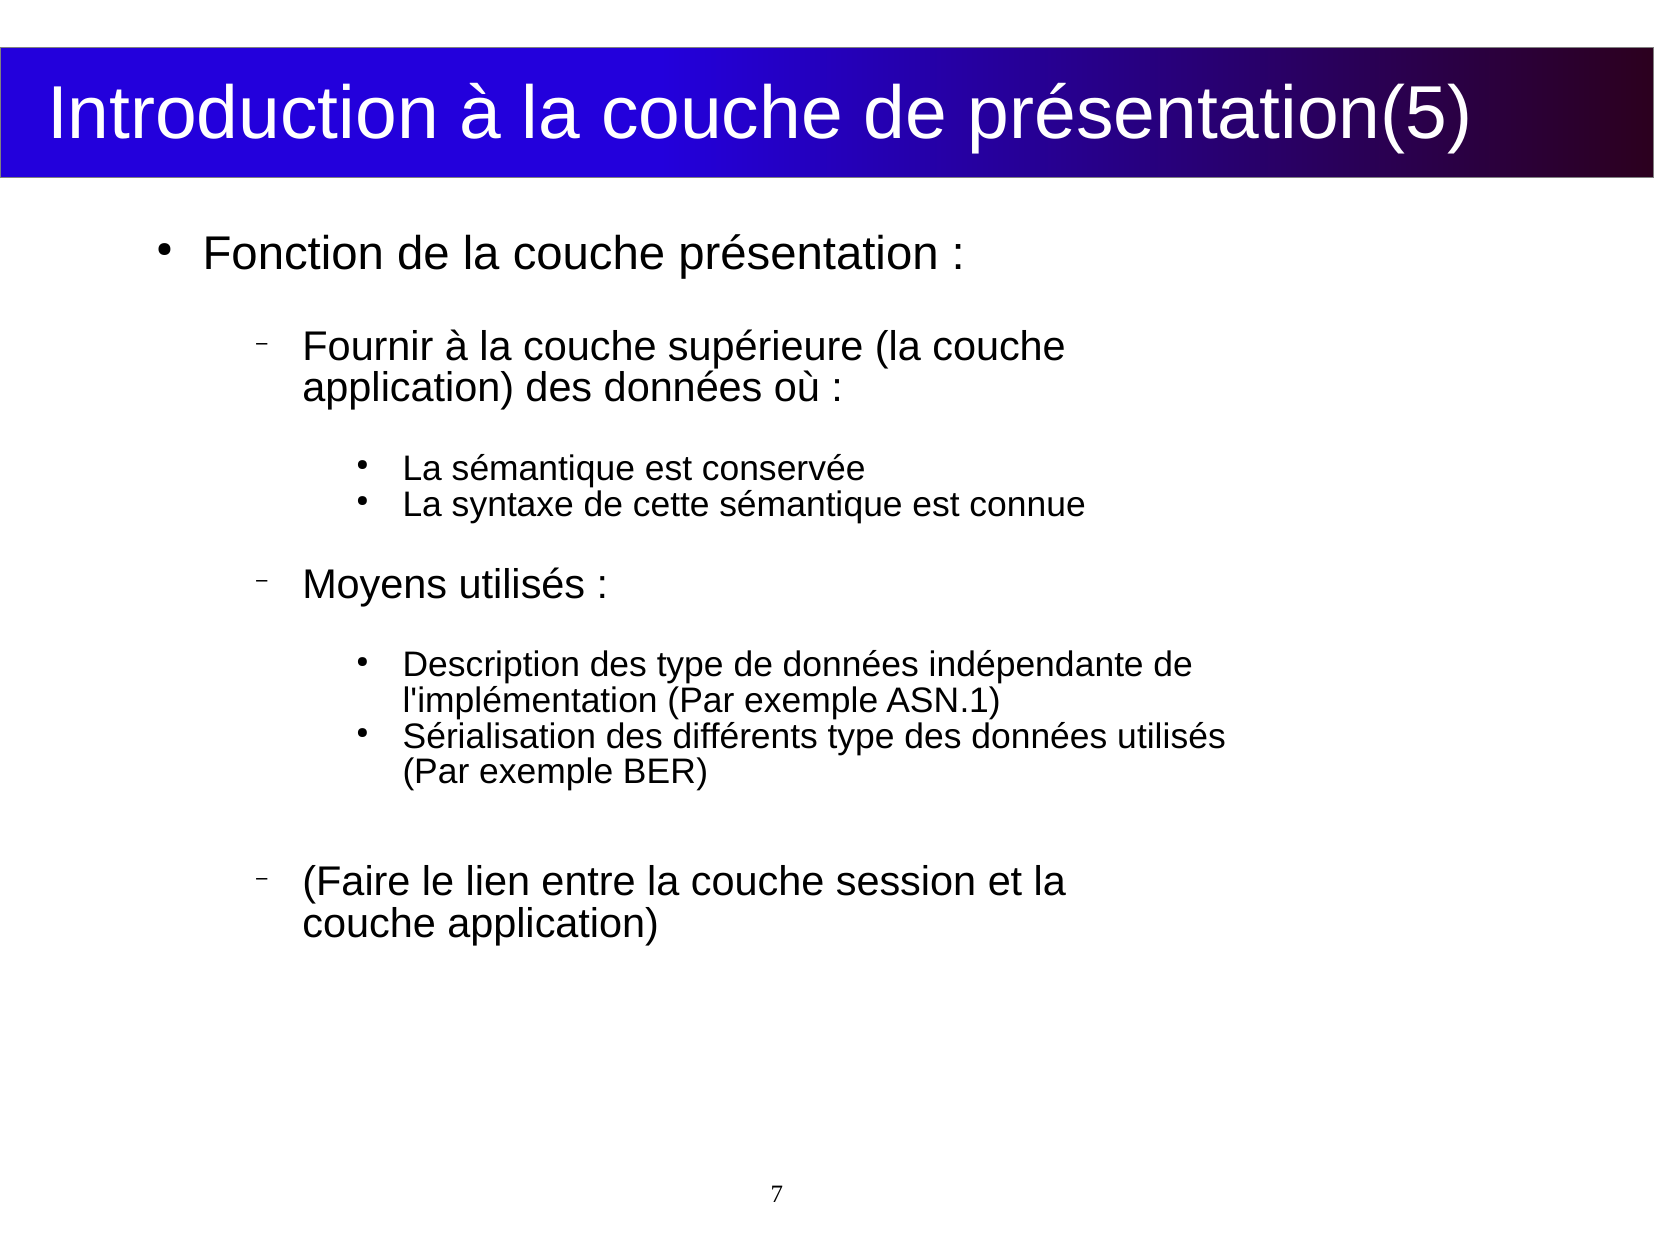

# Introduction à la couche de présentation(5)
Fonction de la couche présentation :
Fournir à la couche supérieure (la couche
application) des données où :
La sémantique est conservée
La syntaxe de cette sémantique est connue
Moyens utilisés :
Description des type de données indépendante de
l'implémentation (Par exemple ASN.1)
Sérialisation des différents type des données utilisés
(Par exemple BER)
(Faire le lien entre la couche session et la
couche application)